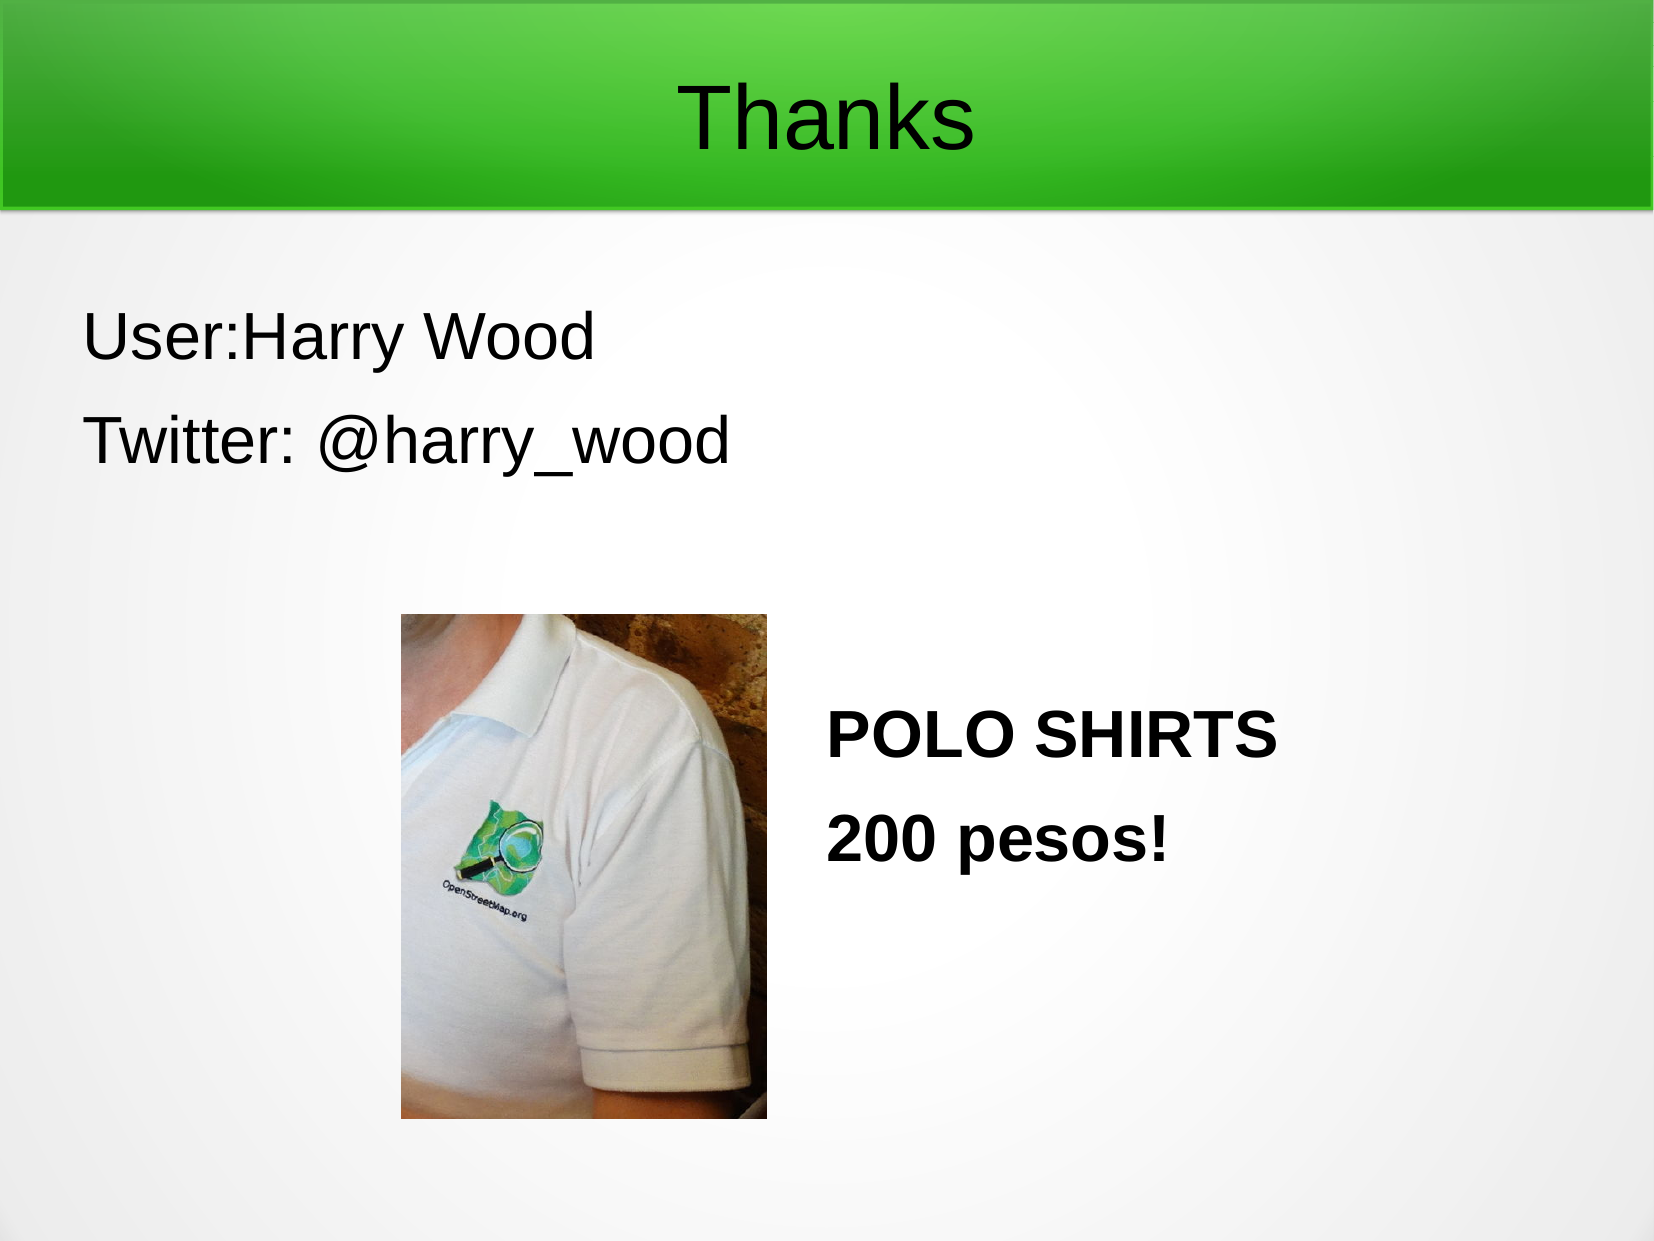

# Thanks
User:Harry Wood
Twitter: @harry_wood
POLO SHIRTS
200 pesos!